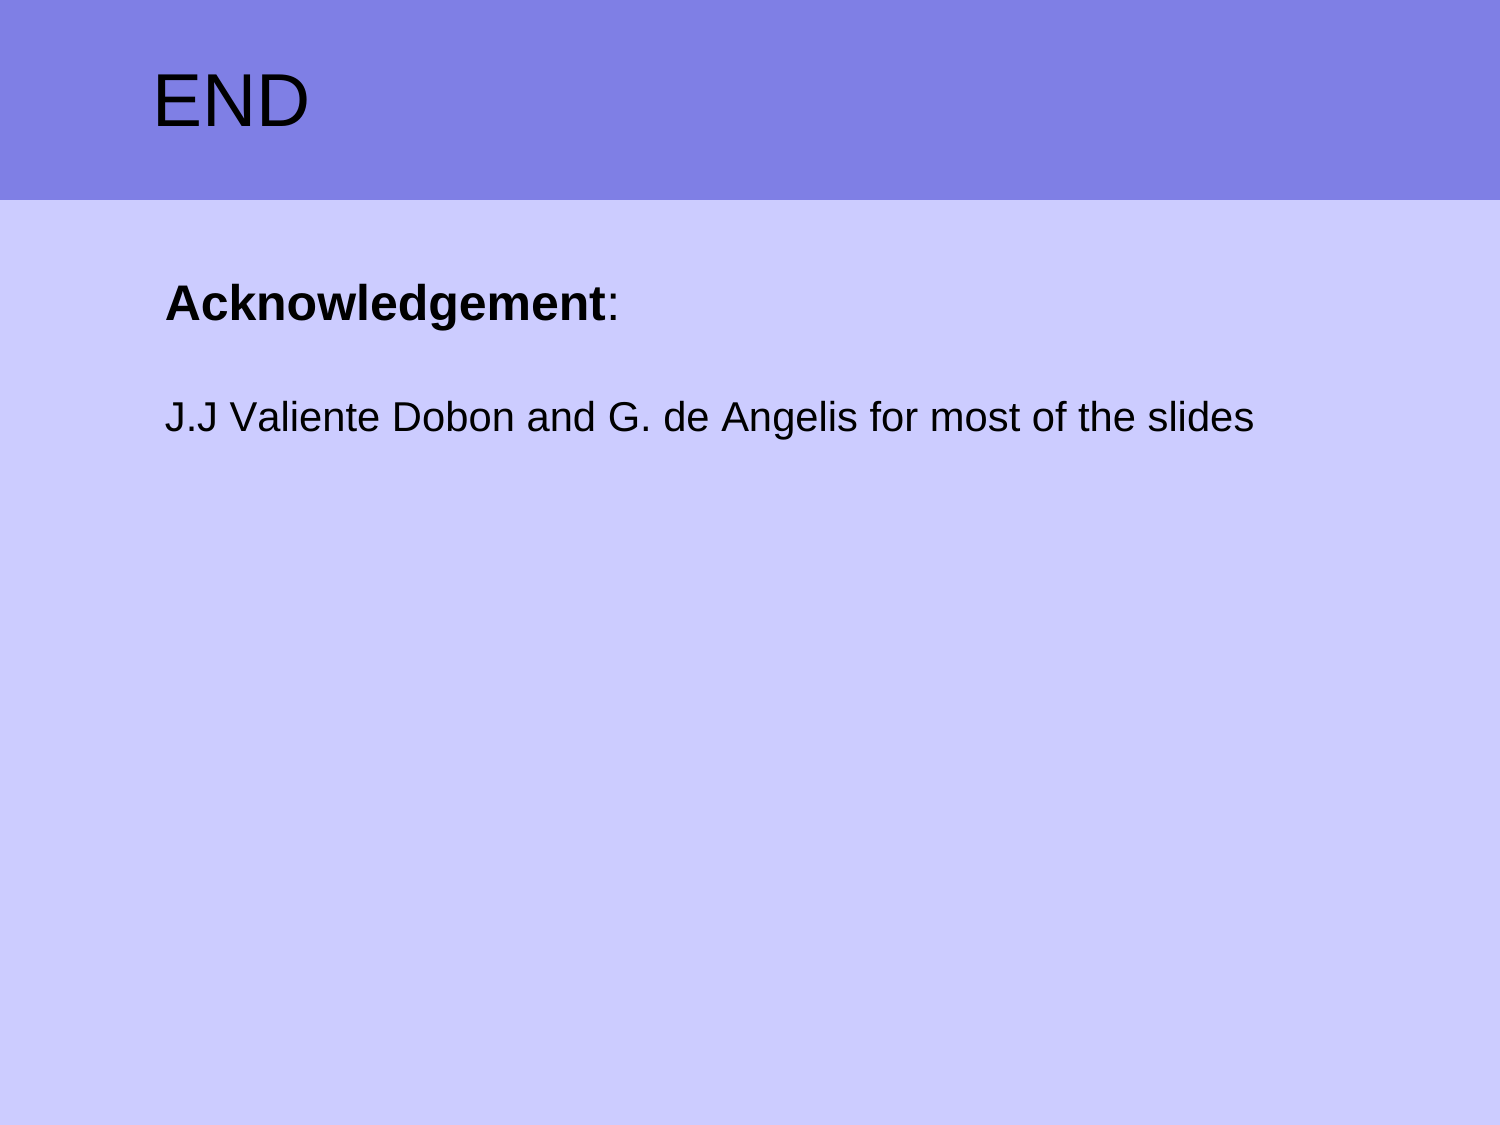

# END
Acknowledgement:
J.J Valiente Dobon and G. de Angelis for most of the slides